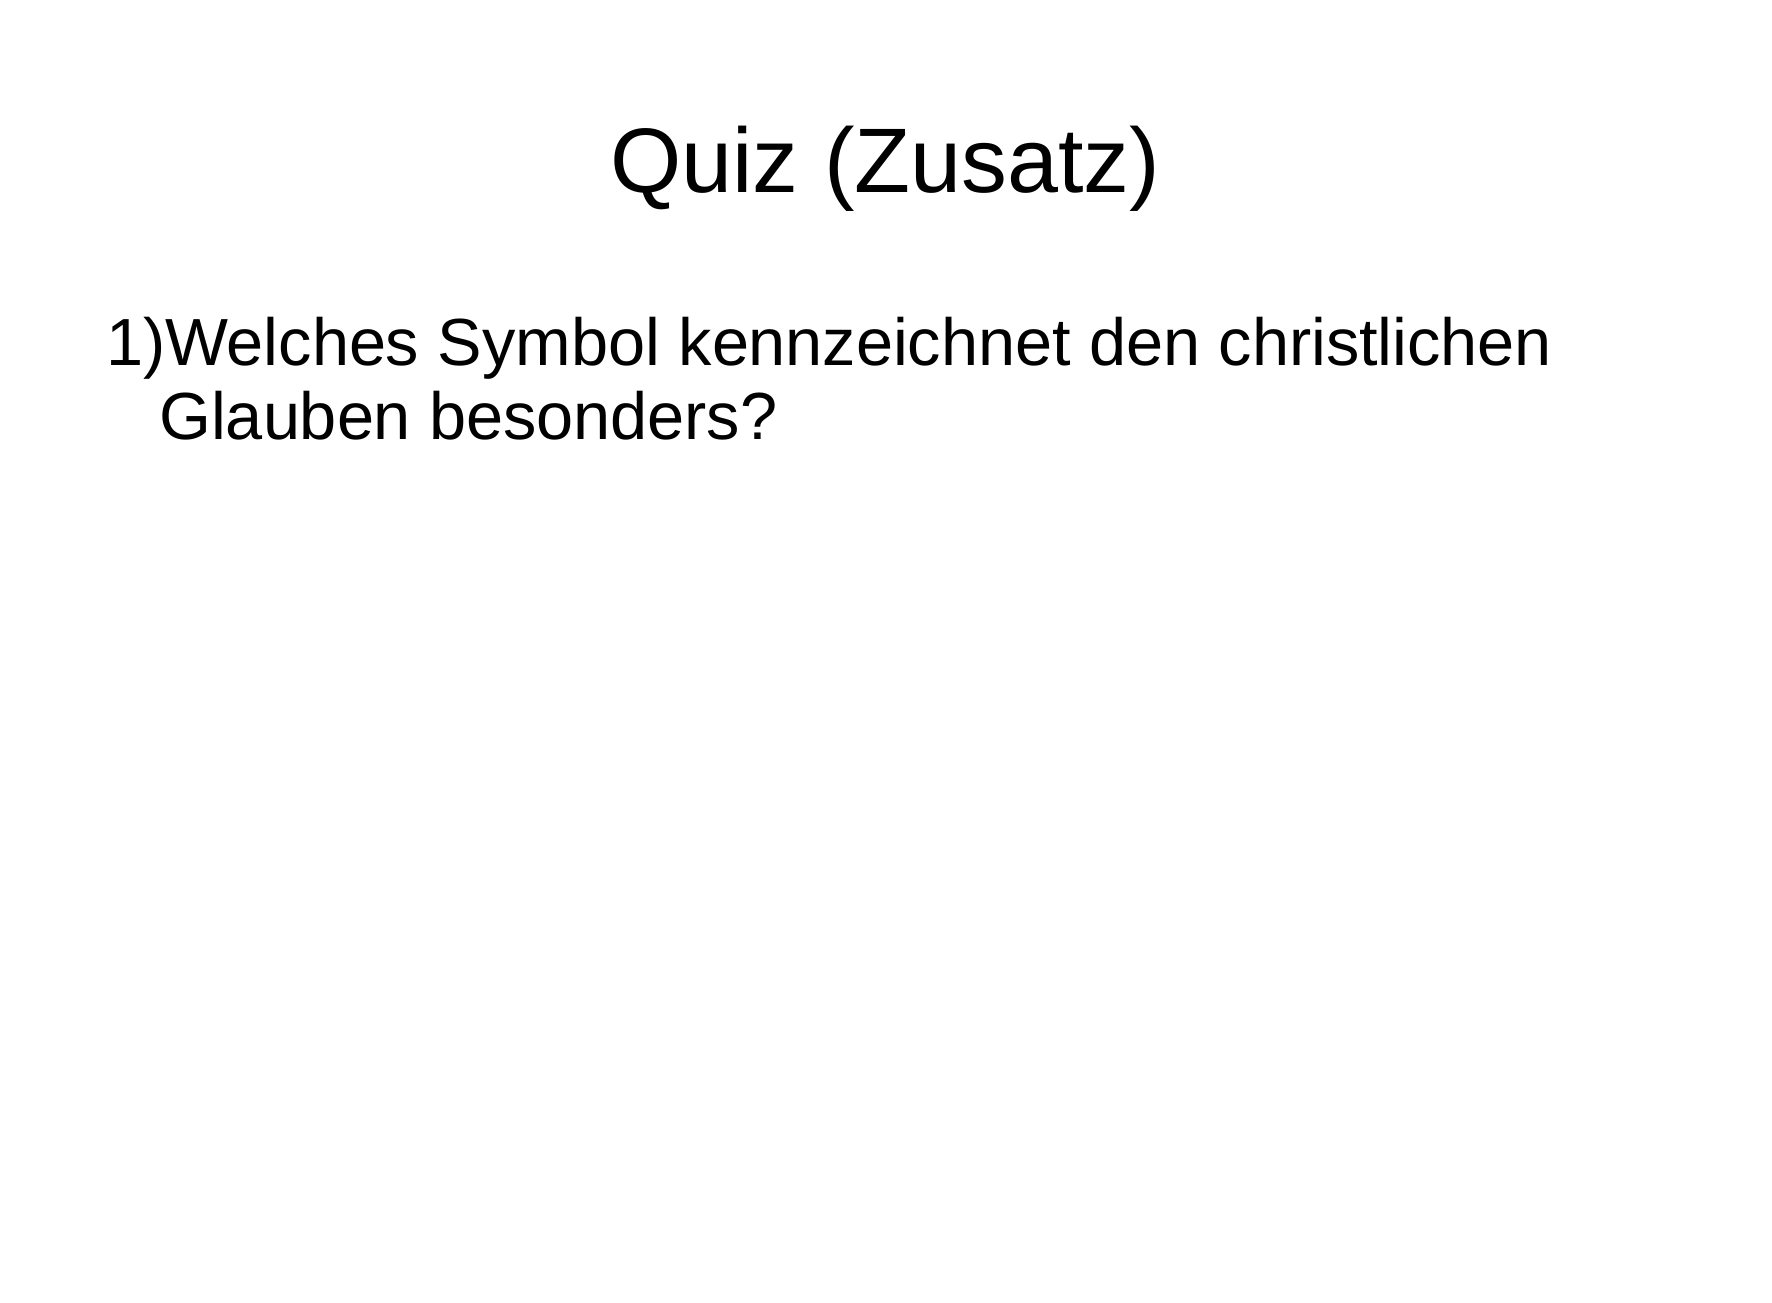

# Quiz (Zusatz)
Welches Symbol kennzeichnet den christlichen Glauben besonders?